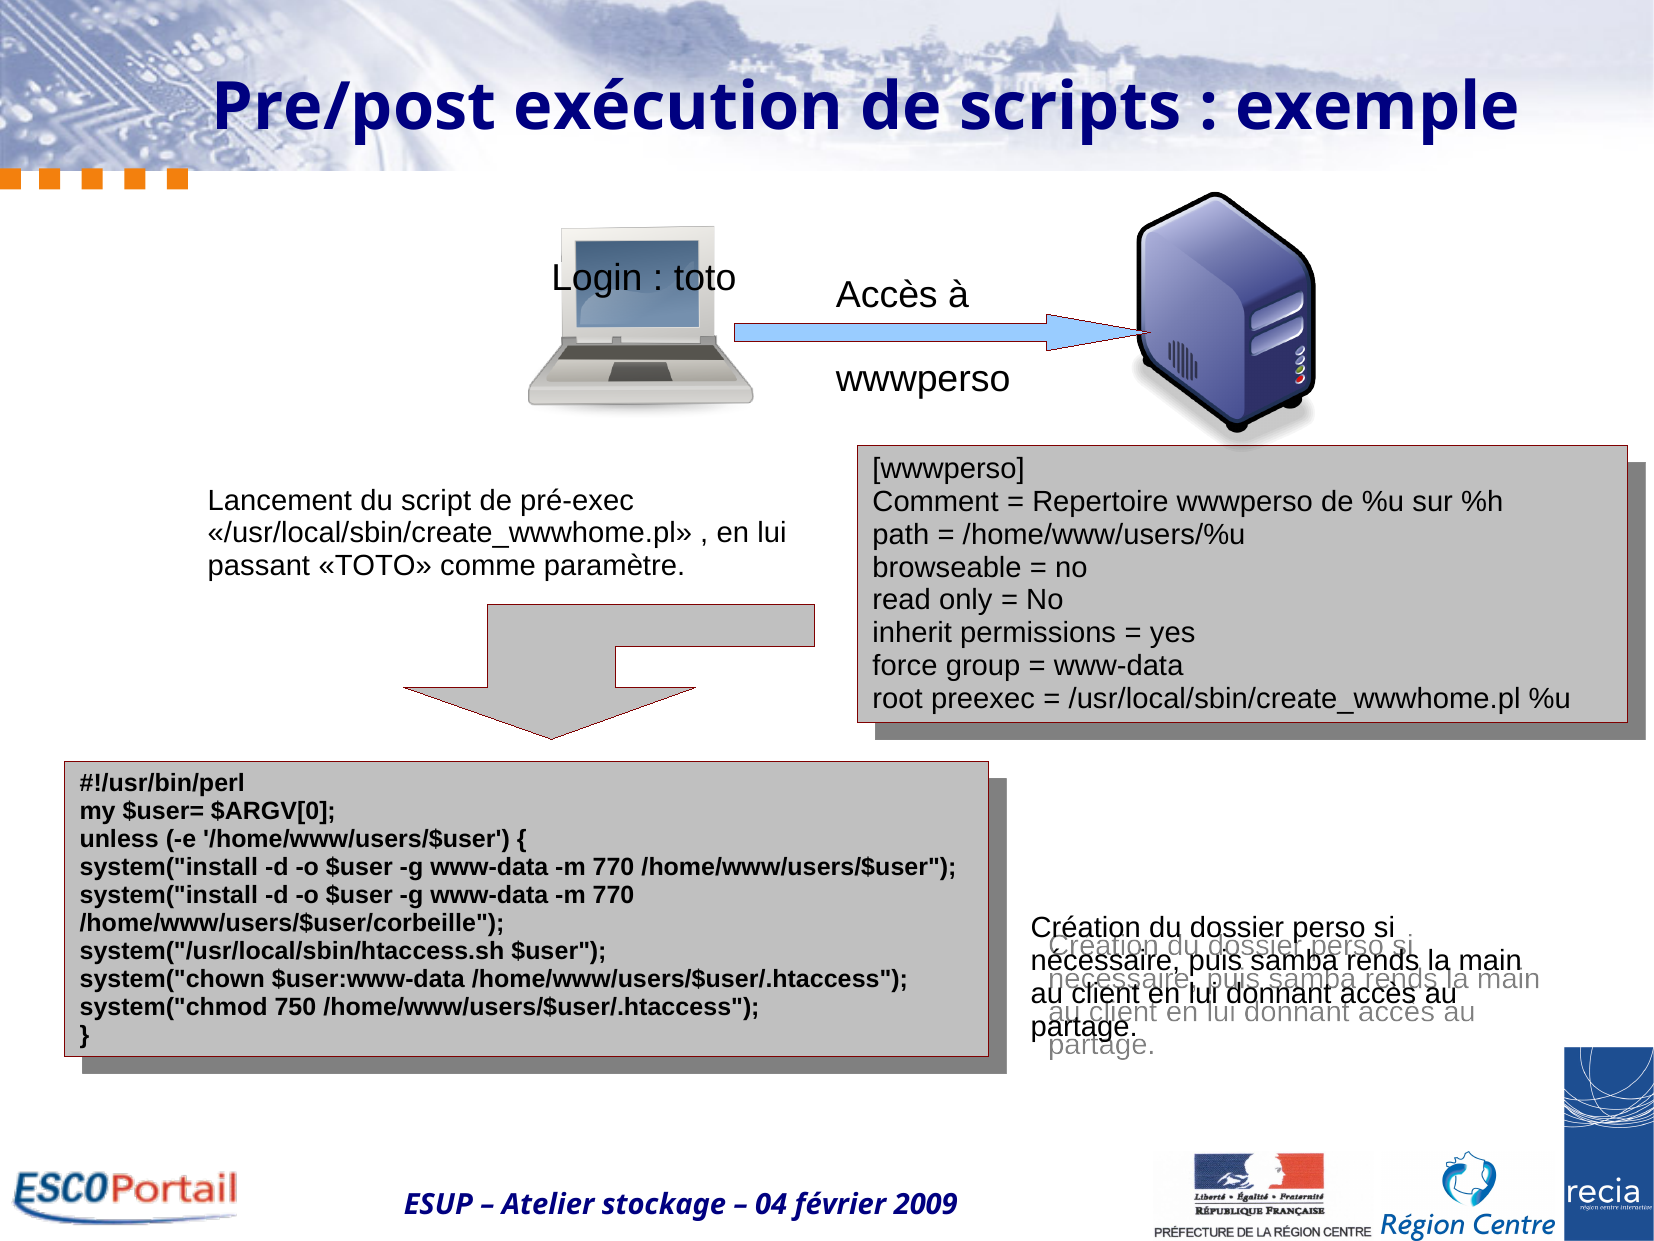

# Pre/post exécution de scripts : exemple
Login : toto
Accès à
wwwperso
[wwwperso]
Comment = Repertoire wwwperso de %u sur %h
path = /home/www/users/%u
browseable = no
read only = No
inherit permissions = yes
force group = www-data
root preexec = /usr/local/sbin/create_wwwhome.pl %u
Lancement du script de pré-exec «/usr/local/sbin/create_wwwhome.pl» , en lui passant «TOTO» comme paramètre.
#!/usr/bin/perl
my $user= $ARGV[0];
unless (-e '/home/www/users/$user') {
system("install -d -o $user -g www-data -m 770 /home/www/users/$user");
system("install -d -o $user -g www-data -m 770 /home/www/users/$user/corbeille");
system("/usr/local/sbin/htaccess.sh $user");
system("chown $user:www-data /home/www/users/$user/.htaccess");
system("chmod 750 /home/www/users/$user/.htaccess");
}
Création du dossier perso si nécessaire, puis samba rends la main au client en lui donnant accès au partage.